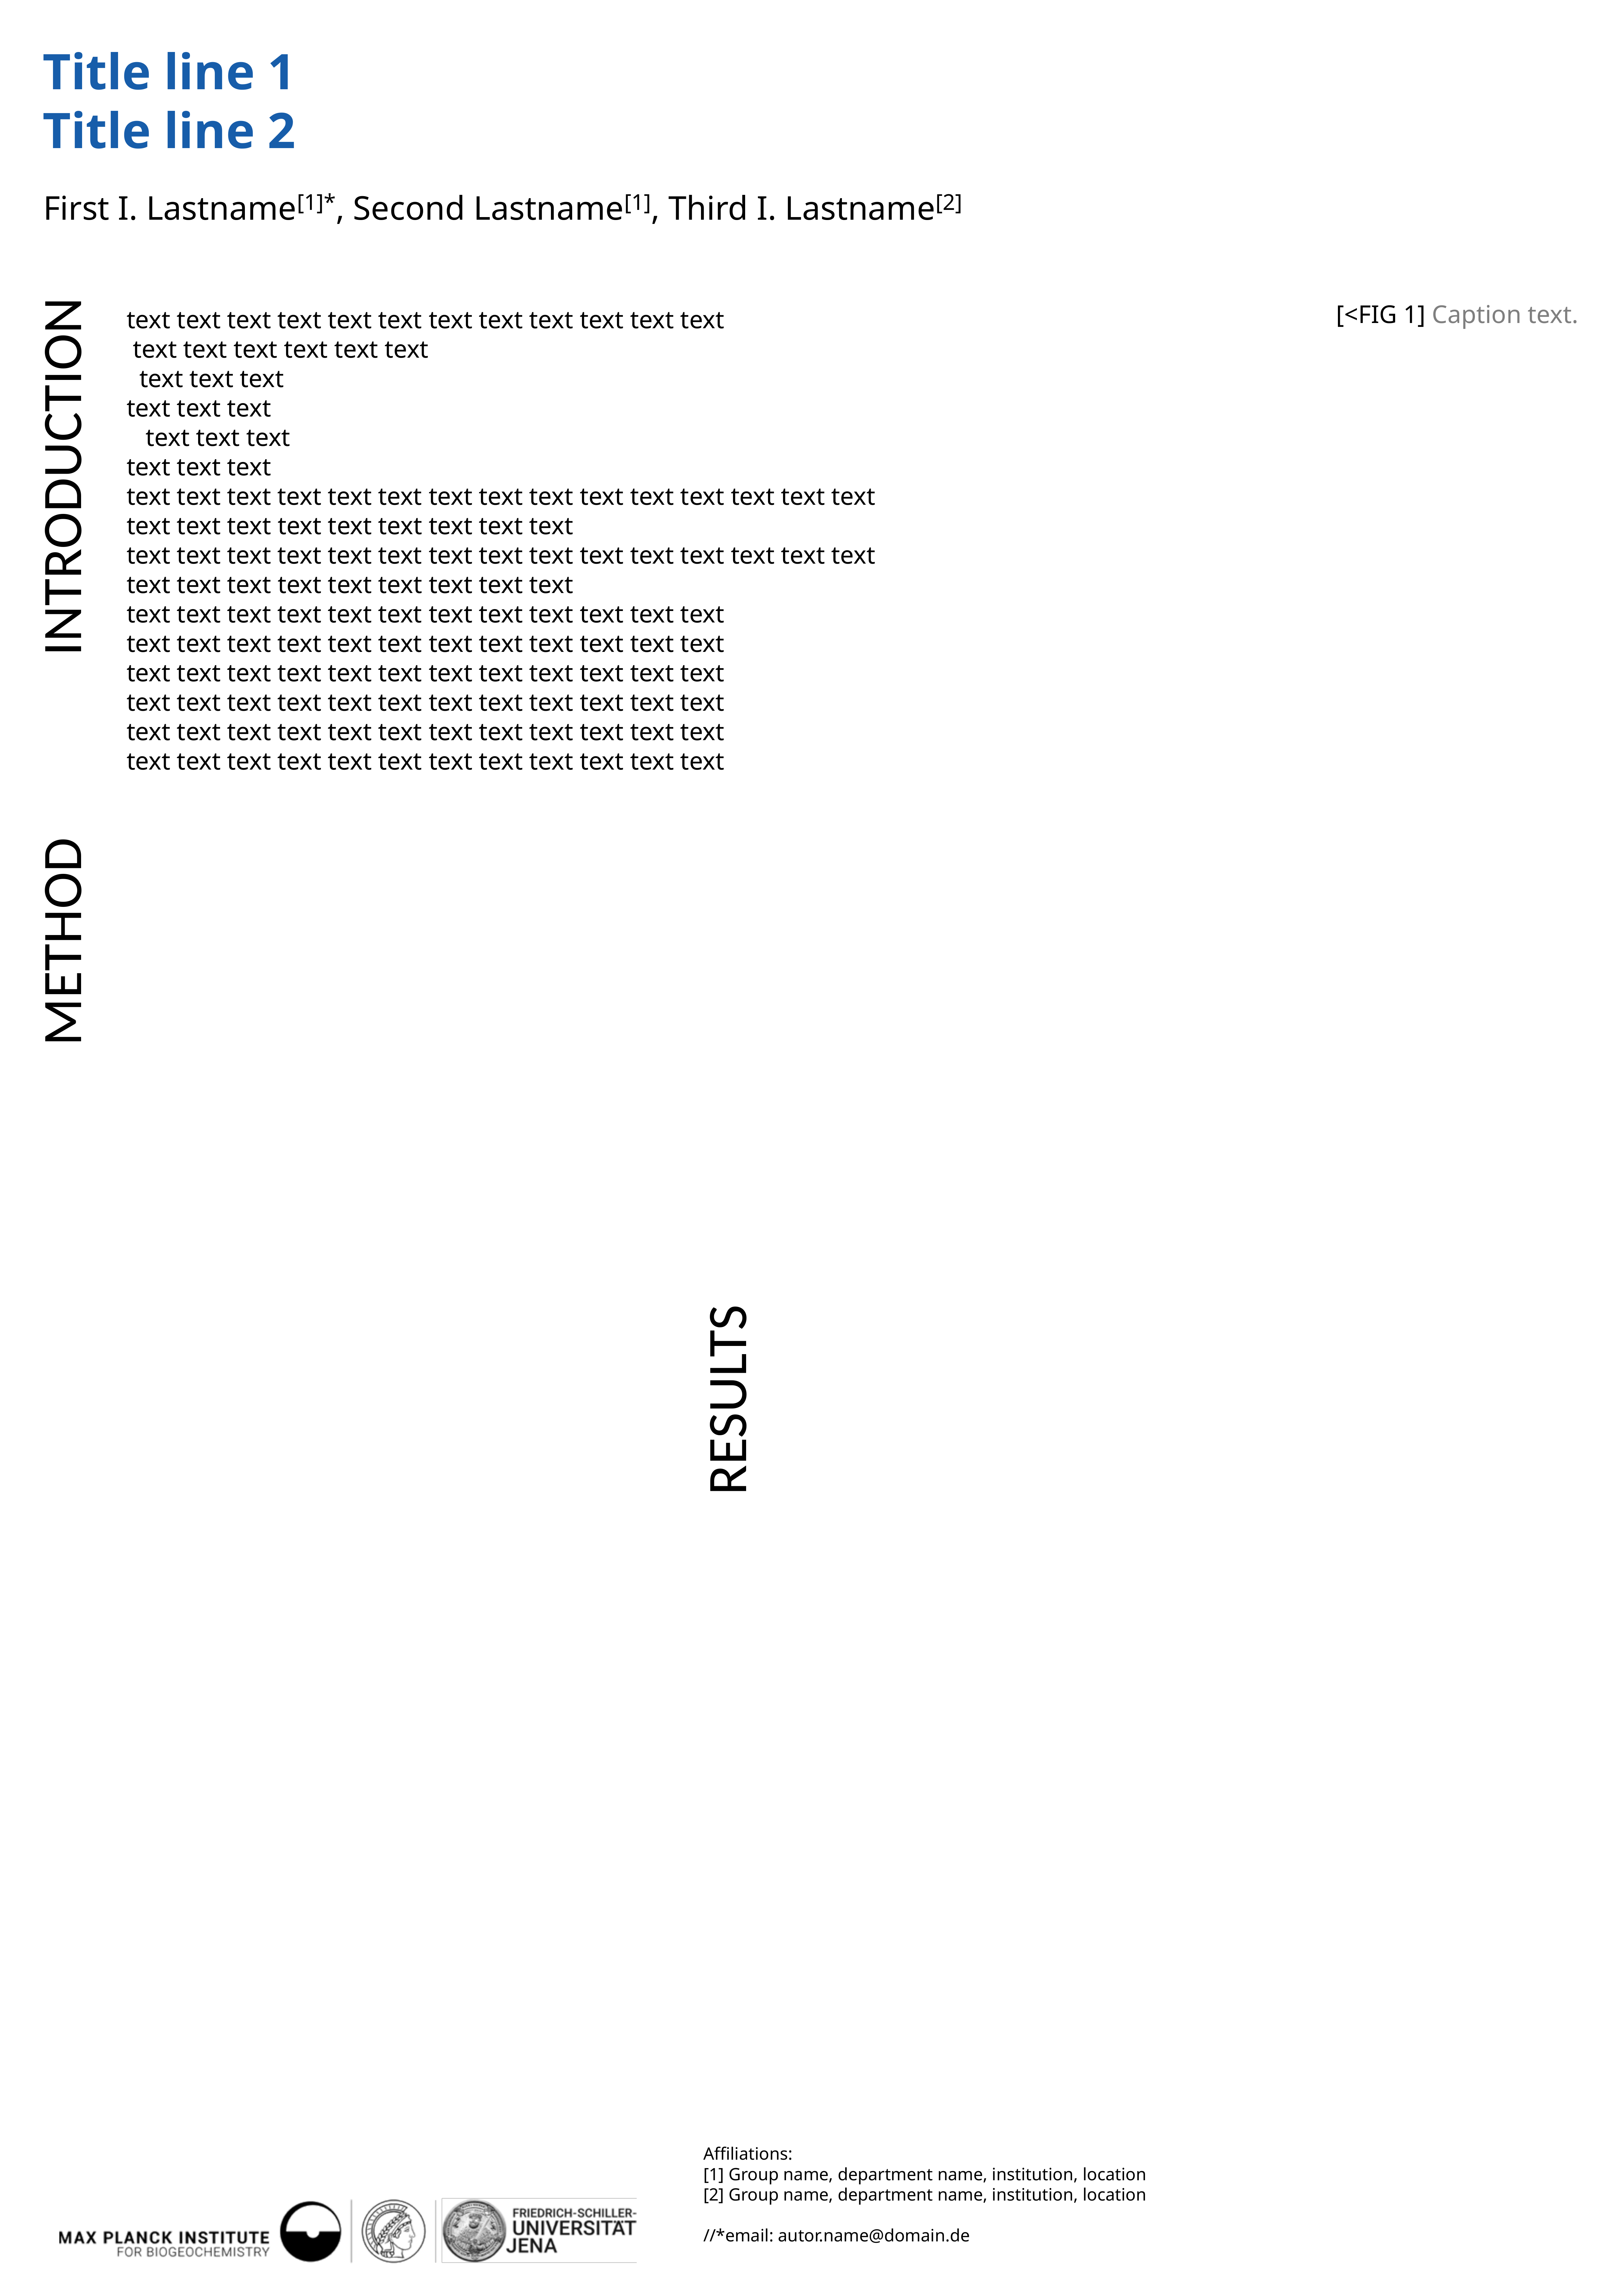

Title line 1
Title line 2
First I. Lastname[1]*, Second Lastname[1], Third I. Lastname[2]
[<FIG 1] Caption text.
text text text text text text text text text text text text
 text text text text text text
 text text text
text text text
 text text text
text text text
text text text text text text text text text text text text text text text text text text text text text text text text
text text text text text text text text text text text text text text text text text text text text text text text text
text text text text text text text text text text text text
text text text text text text text text text text text text
text text text text text text text text text text text text
text text text text text text text text text text text text
text text text text text text text text text text text text
text text text text text text text text text text text text
INTRODUCTION
METHOD
RESULTS
Affiliations:
[1] Group name, department name, institution, location
[2] Group name, department name, institution, location
//*email: autor.name@domain.de